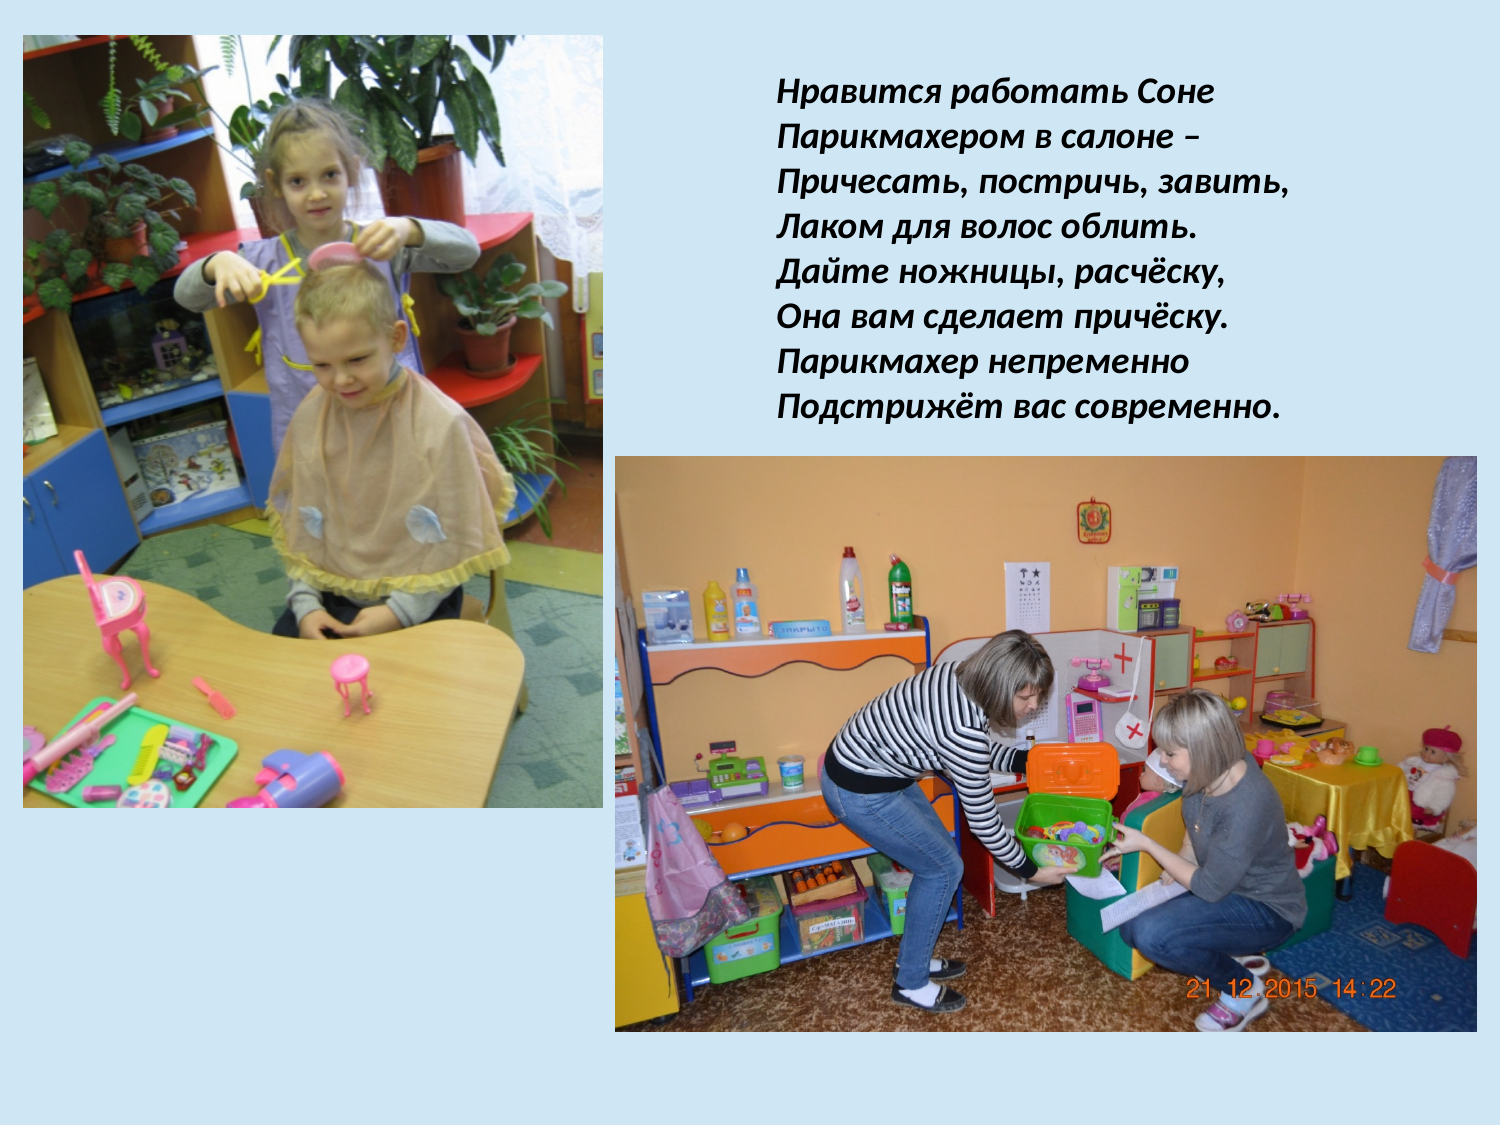

Нравится работать Соне
Парикмахером в салоне –
Причесать, постричь, завить,
Лаком для волос облить.
Дайте ножницы, расчёску,
Она вам сделает причёску.
Парикмахер непременно
Подстрижёт вас современно.